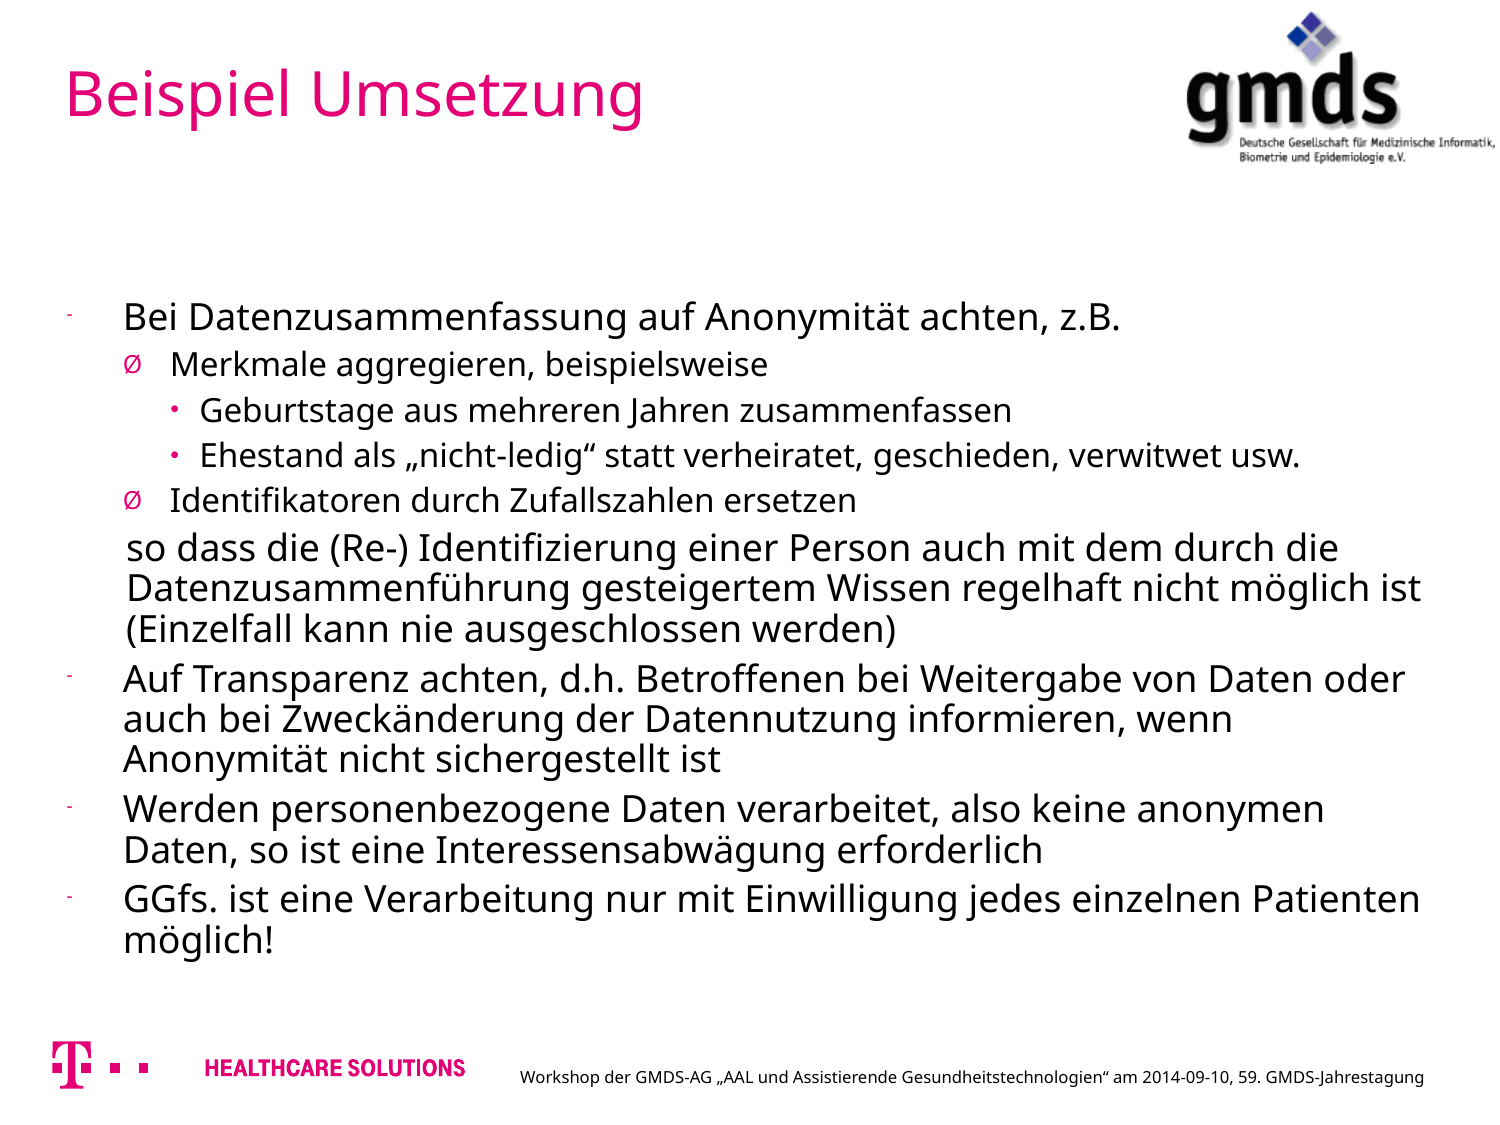

# Beispiel Umsetzung
Bei Datenzusammenfassung auf Anonymität achten, z.B.
Merkmale aggregieren, beispielsweise
Geburtstage aus mehreren Jahren zusammenfassen
Ehestand als „nicht-ledig“ statt verheiratet, geschieden, verwitwet usw.
Identifikatoren durch Zufallszahlen ersetzen
so dass die (Re-) Identifizierung einer Person auch mit dem durch die Datenzusammenführung gesteigertem Wissen regelhaft nicht möglich ist
(Einzelfall kann nie ausgeschlossen werden)
Auf Transparenz achten, d.h. Betroffenen bei Weitergabe von Daten oder auch bei Zweckänderung der Datennutzung informieren, wenn Anonymität nicht sichergestellt ist
Werden personenbezogene Daten verarbeitet, also keine anonymen Daten, so ist eine Interessensabwägung erforderlich
GGfs. ist eine Verarbeitung nur mit Einwilligung jedes einzelnen Patienten möglich!
Workshop der GMDS-AG „AAL und Assistierende Gesundheitstechnologien“ am 2014-09-10, 59. GMDS-Jahrestagung